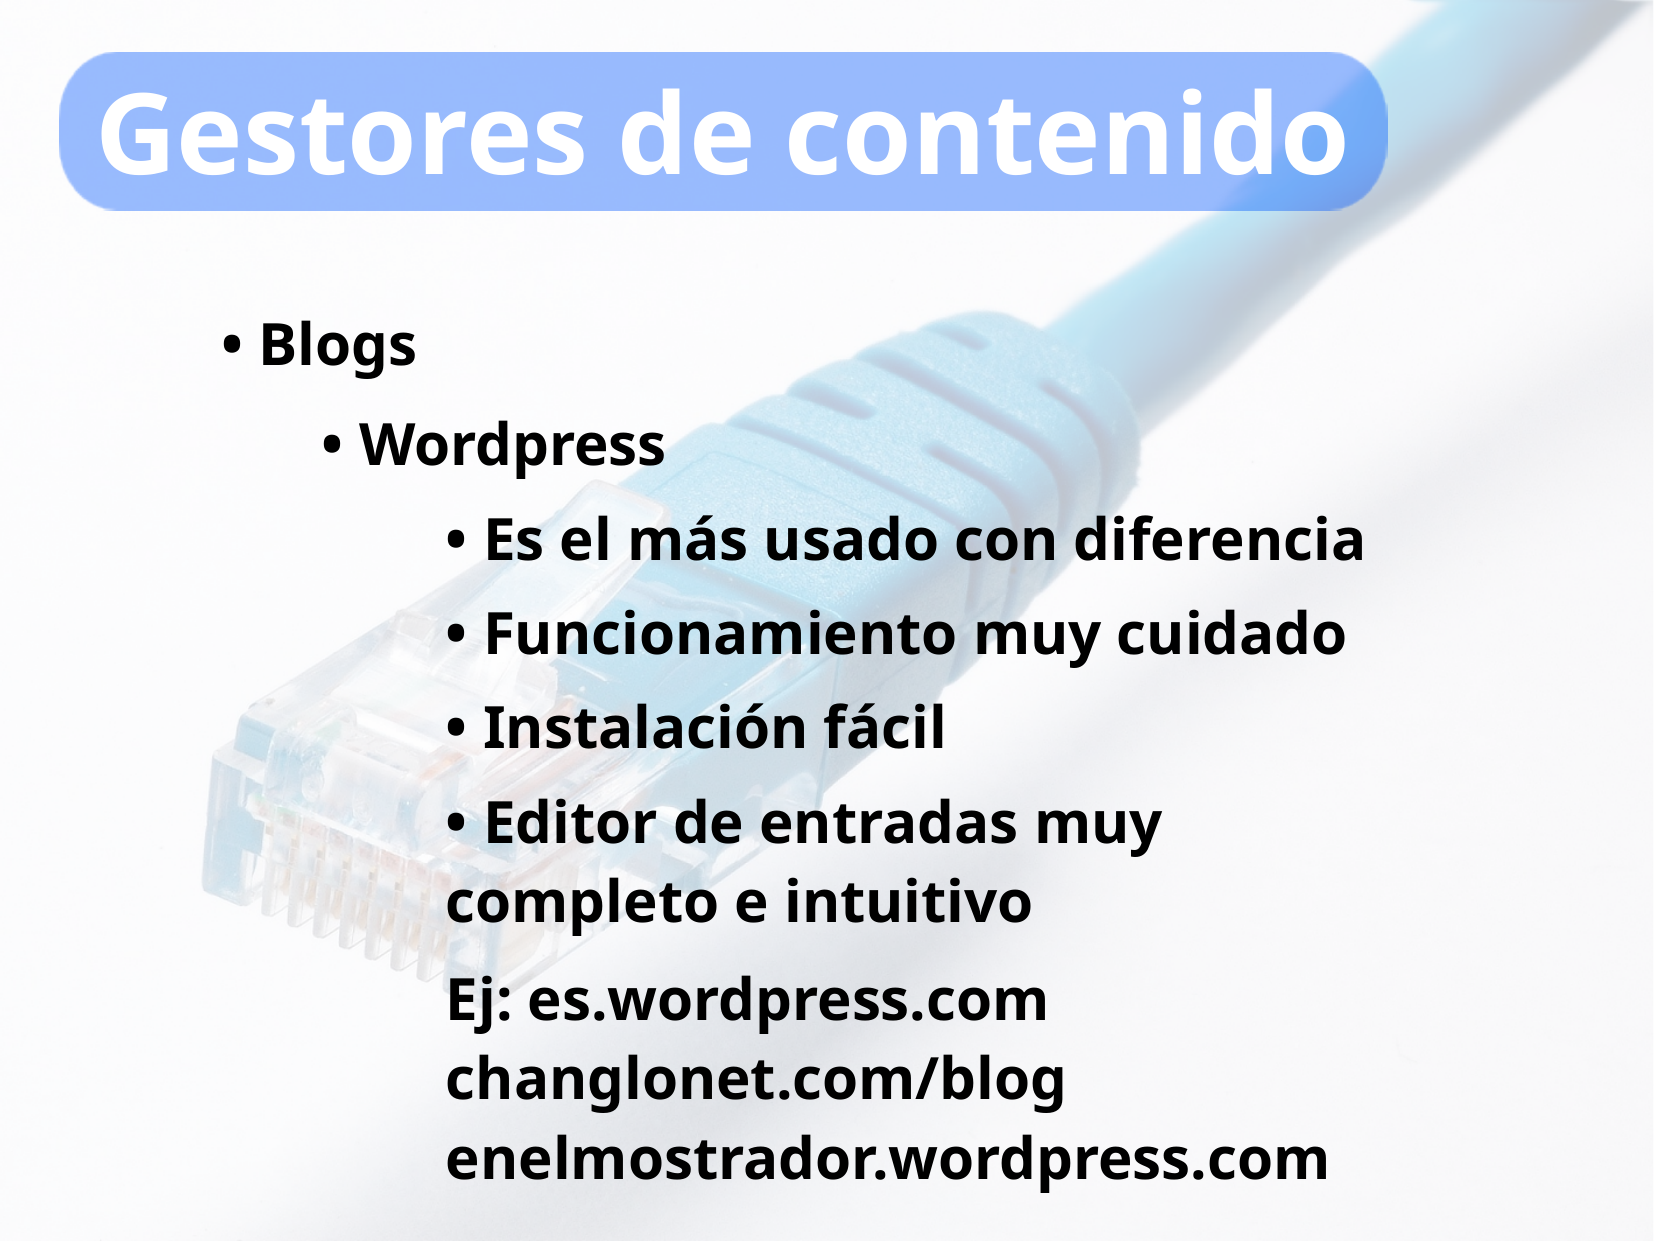

Gestores de contenido
• Blogs
• Wordpress
• Es el más usado con diferencia
• Funcionamiento muy cuidado
• Instalación fácil
• Editor de entradas muy completo e intuitivo
Ej: es.wordpress.com
changlonet.com/blog enelmostrador.wordpress.com